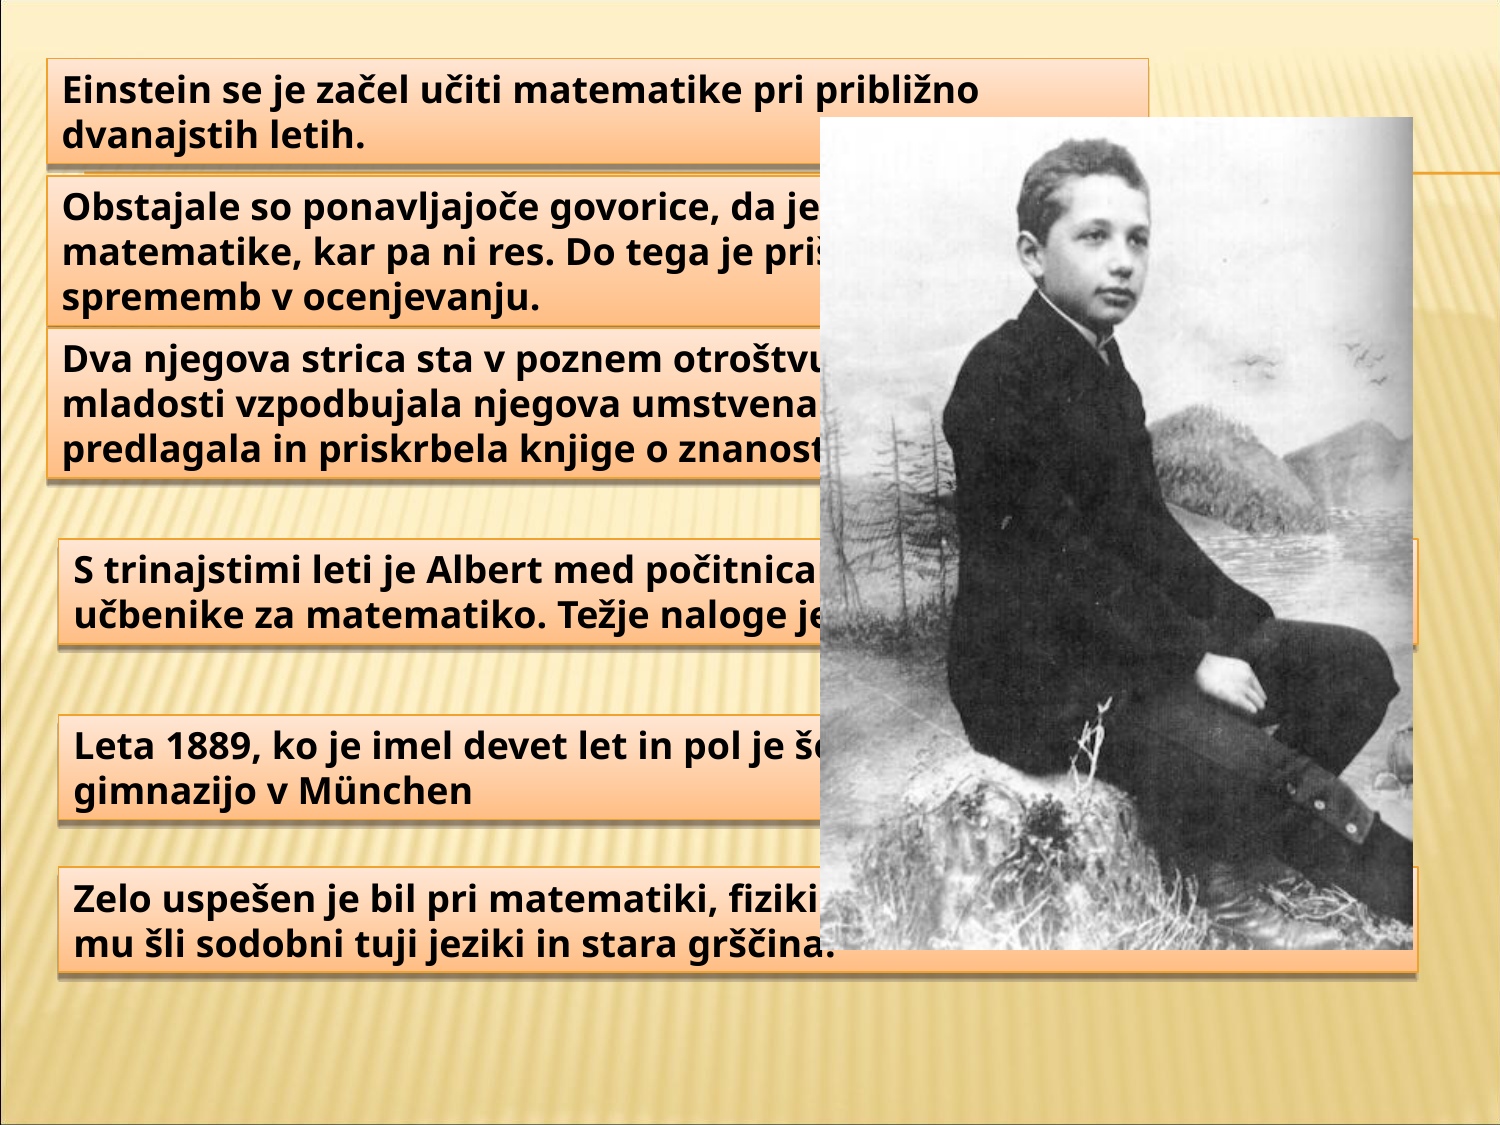

Einstein se je začel učiti matematike pri približno dvanajstih letih.
Obstajale so ponavljajoče govorice, da je kasneje padel iz matematike, kar pa ni res. Do tega je prišlo le zaradi poznejših sprememb v ocenjevanju.
Dva njegova strica sta v poznem otroštvu in zgodnji mladosti vzpodbujala njegova umstvena zanimanja in mu predlagala in priskrbela knjige o znanosti in matematiki.
S trinajstimi leti je Albert med počitnicami predelal vse gimnazijske učbenike za matematiko. Težje naloge je z veseljem reševal.
Leta 1889, ko je imel devet let in pol je šel v Luitpoldovo gimnazijo v München
Zelo uspešen je bil pri matematiki, fiziki in latinščini, malo manj pa so mu šli sodobni tuji jeziki in stara grščina.